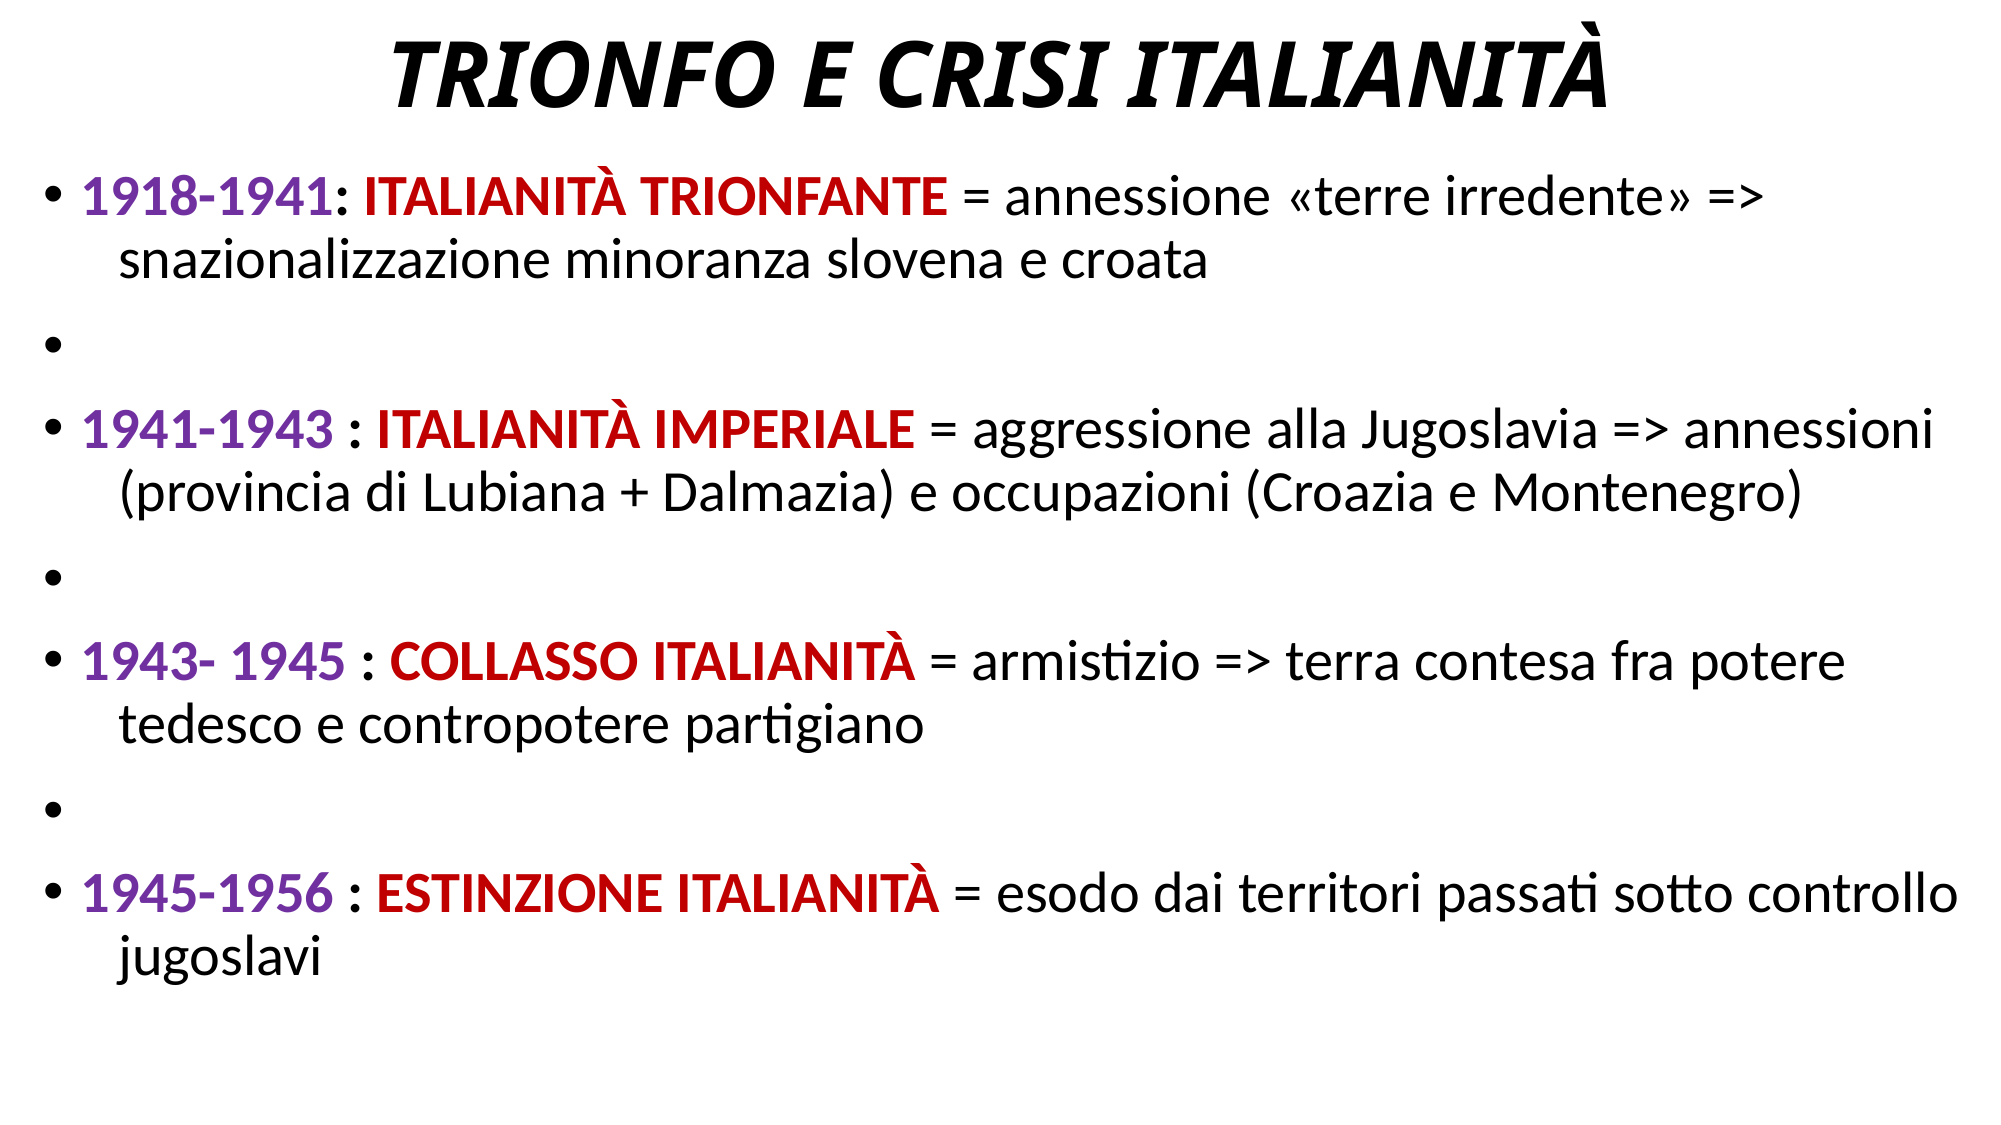

# TRIONFO E CRISI ITALIANITÀ
1918-1941: ITALIANITÀ TRIONFANTE = annessione «terre irredente» => snazionalizzazione minoranza slovena e croata
1941-1943 : ITALIANITÀ IMPERIALE = aggressione alla Jugoslavia => annessioni (provincia di Lubiana + Dalmazia) e occupazioni (Croazia e Montenegro)
1943- 1945 : COLLASSO ITALIANITÀ = armistizio => terra contesa fra potere tedesco e contropotere partigiano
1945-1956 : ESTINZIONE ITALIANITÀ = esodo dai territori passati sotto controllo jugoslavi